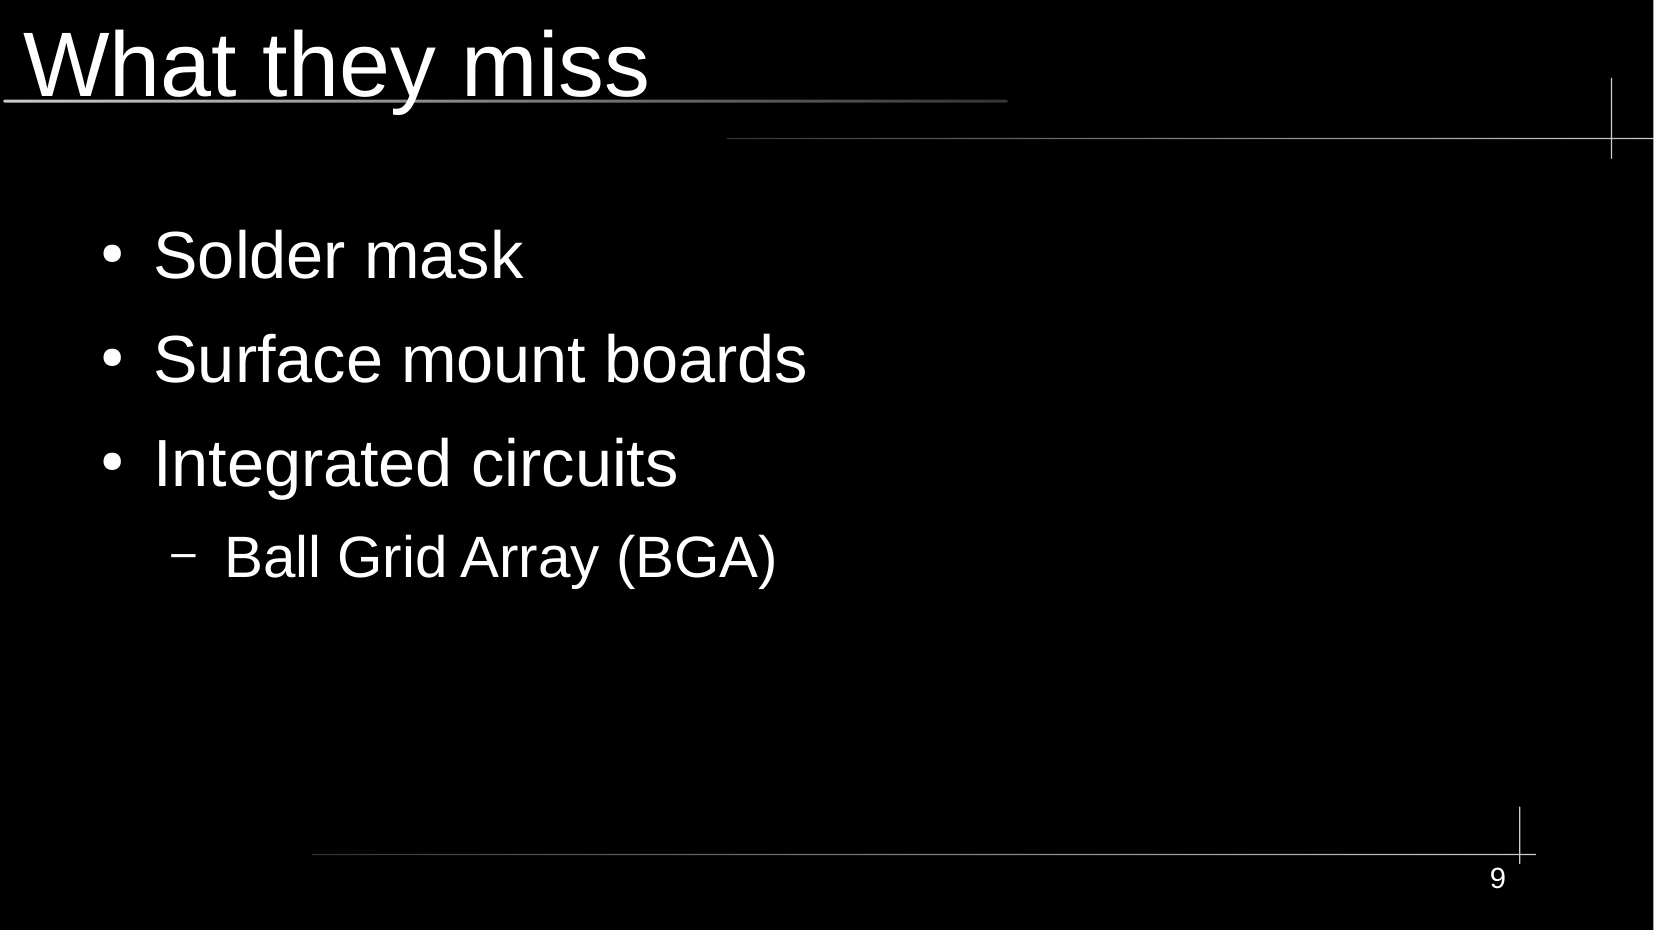

# What they miss
Solder mask
Surface mount boards
Integrated circuits
Ball Grid Array (BGA)
9